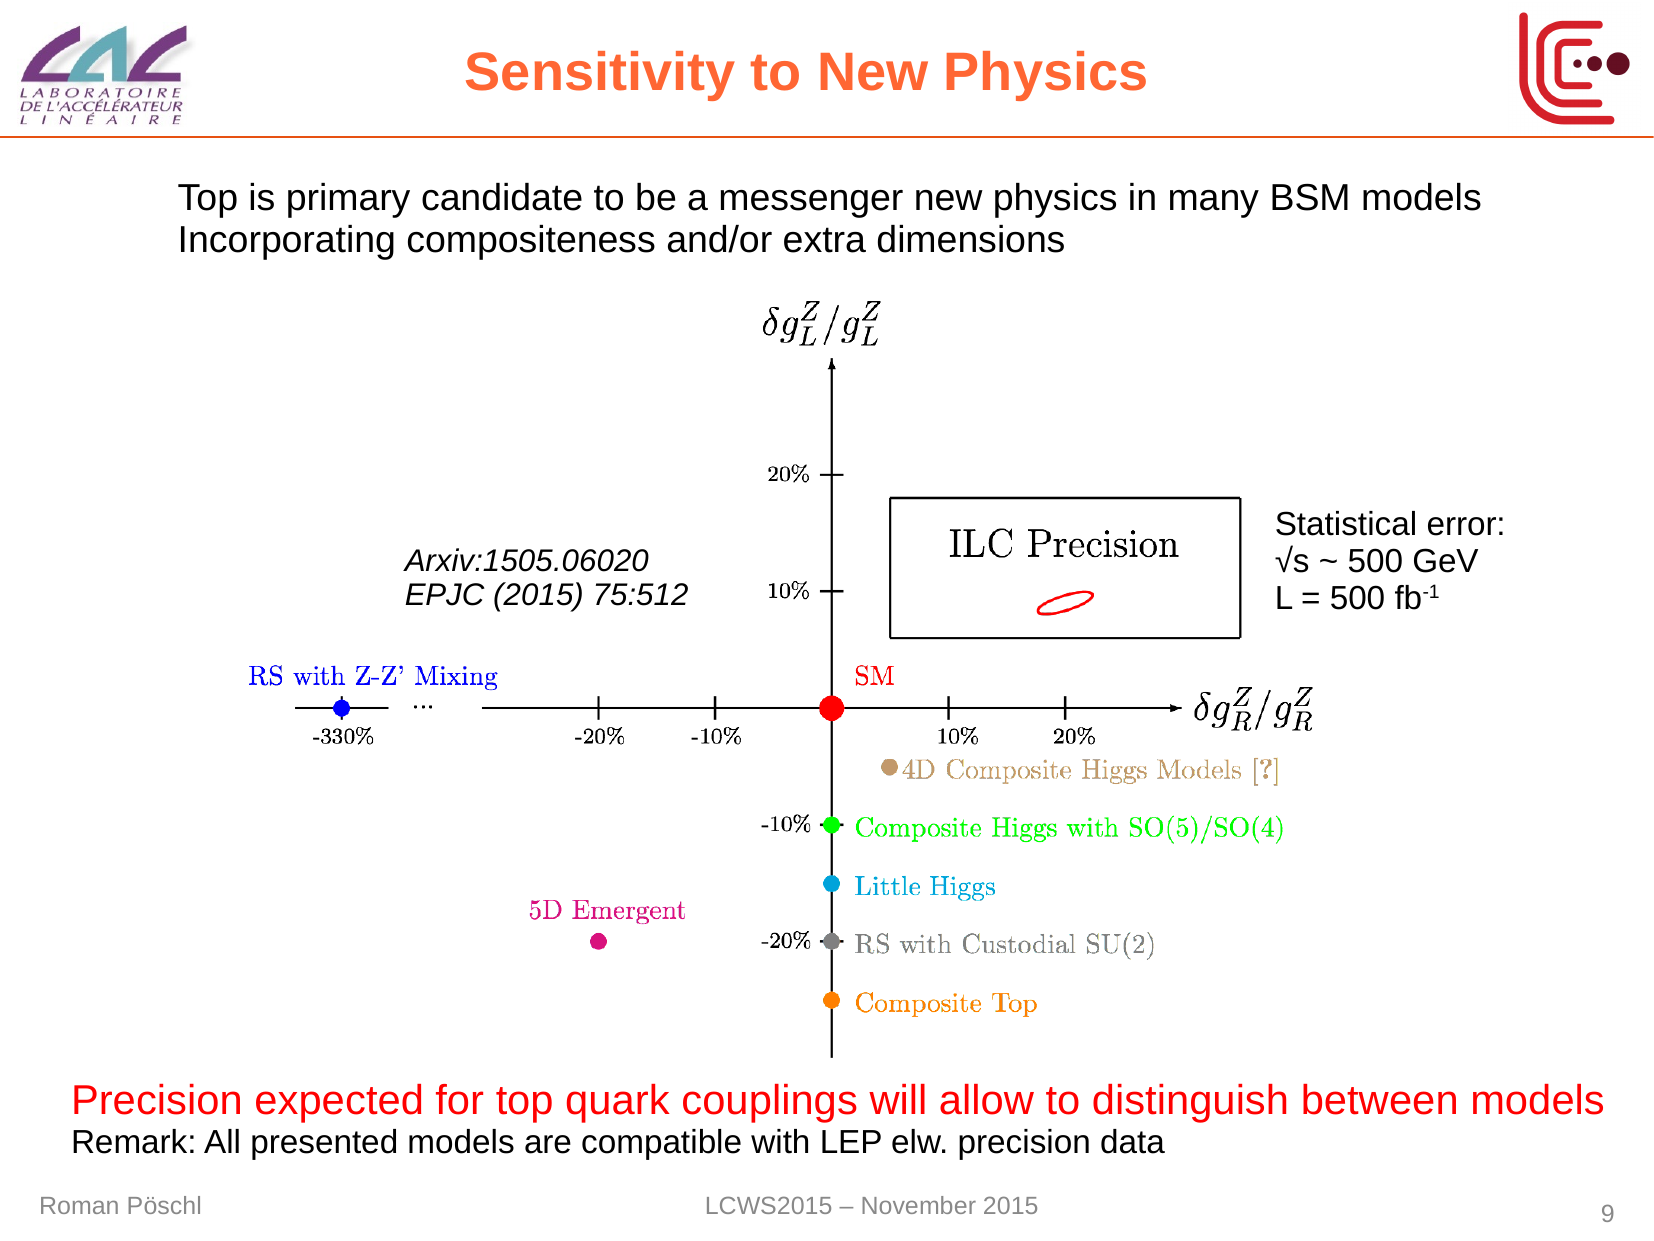

# Sensitivity to New Physics
Top is primary candidate to be a messenger new physics in many BSM models
Incorporating compositeness and/or extra dimensions
Statistical error:
√s ~ 500 GeV
L = 500 fb-1
Arxiv:1505.06020
EPJC (2015) 75:512
Precision expected for top quark couplings will allow to distinguish between models
Remark: All presented models are compatible with LEP elw. precision data